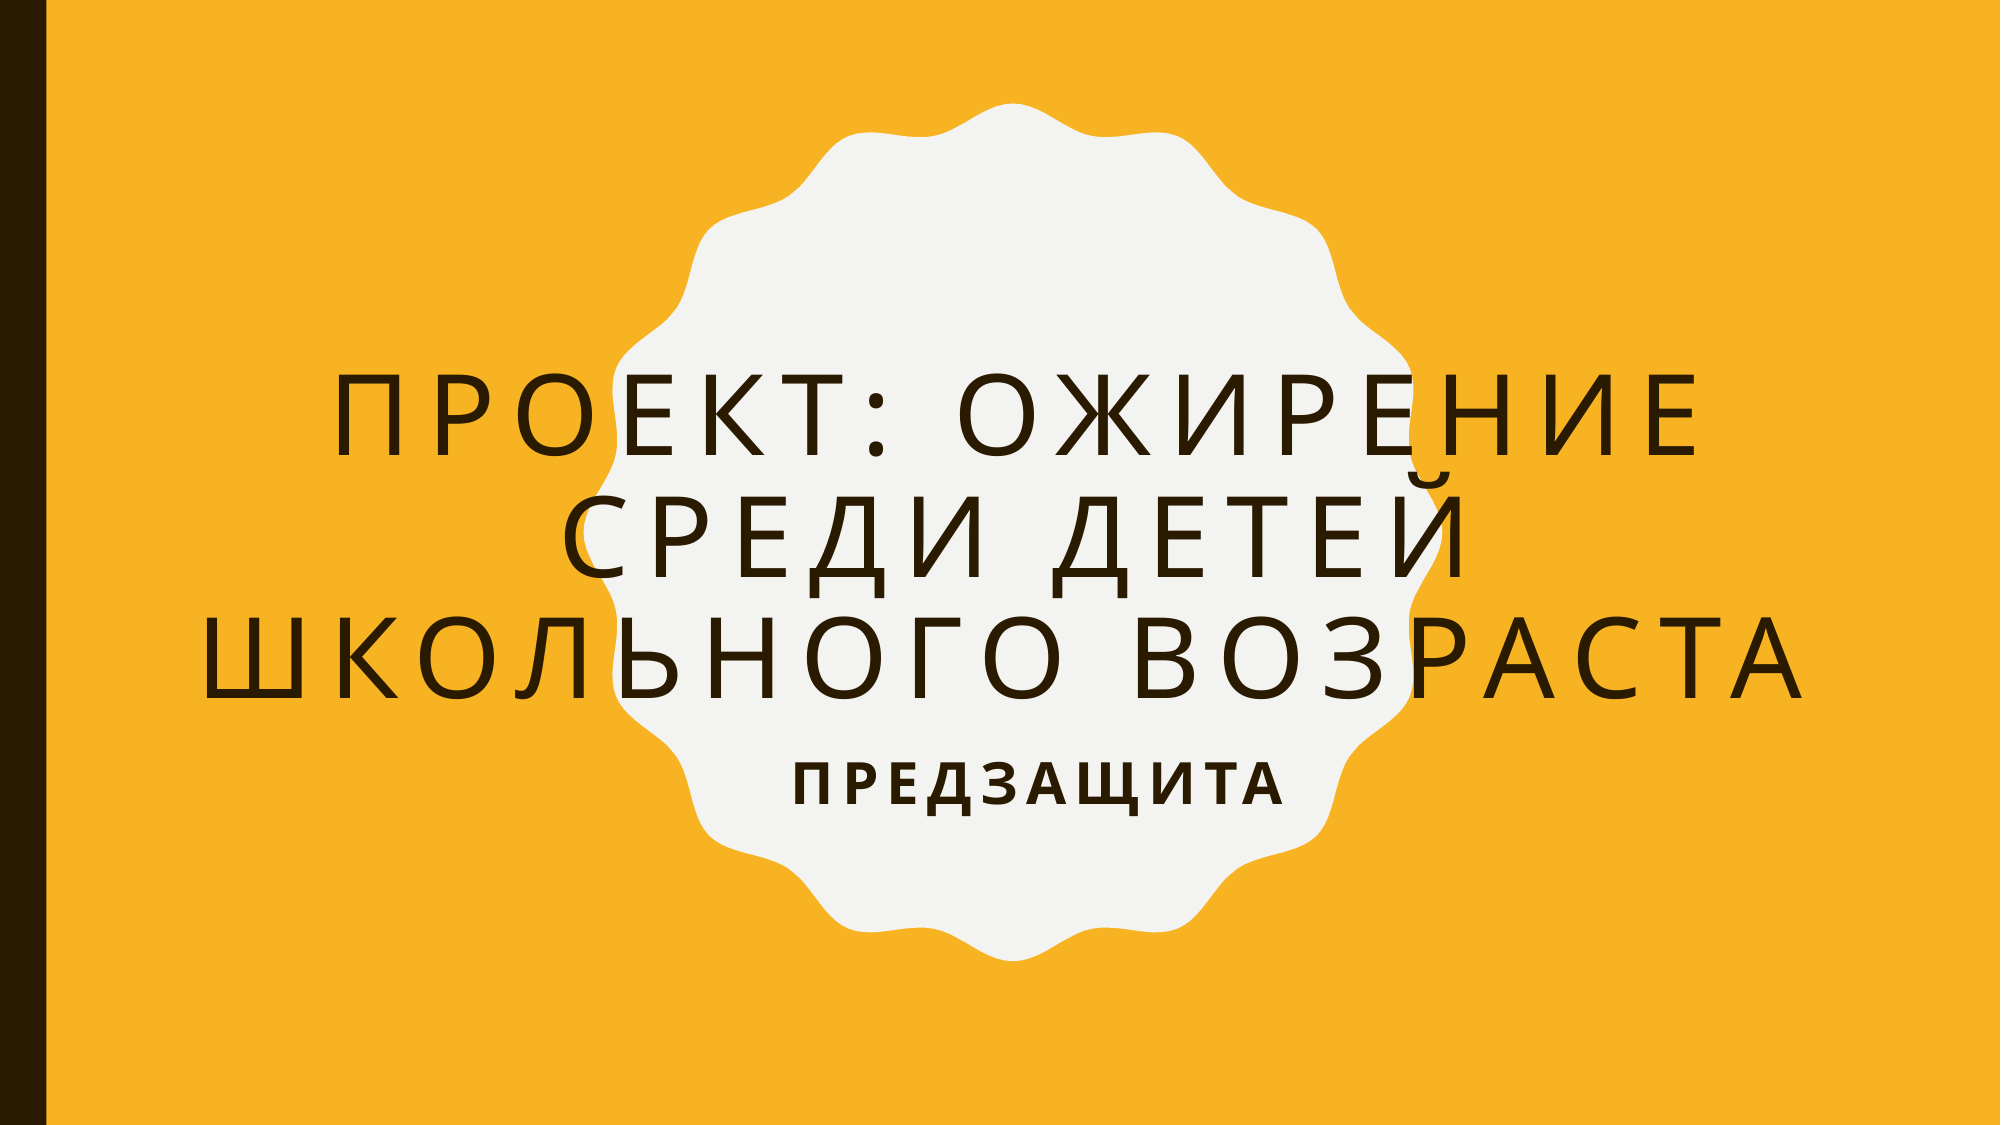

# Проект: Ожирение среди детей школьного возраста
Предзащита